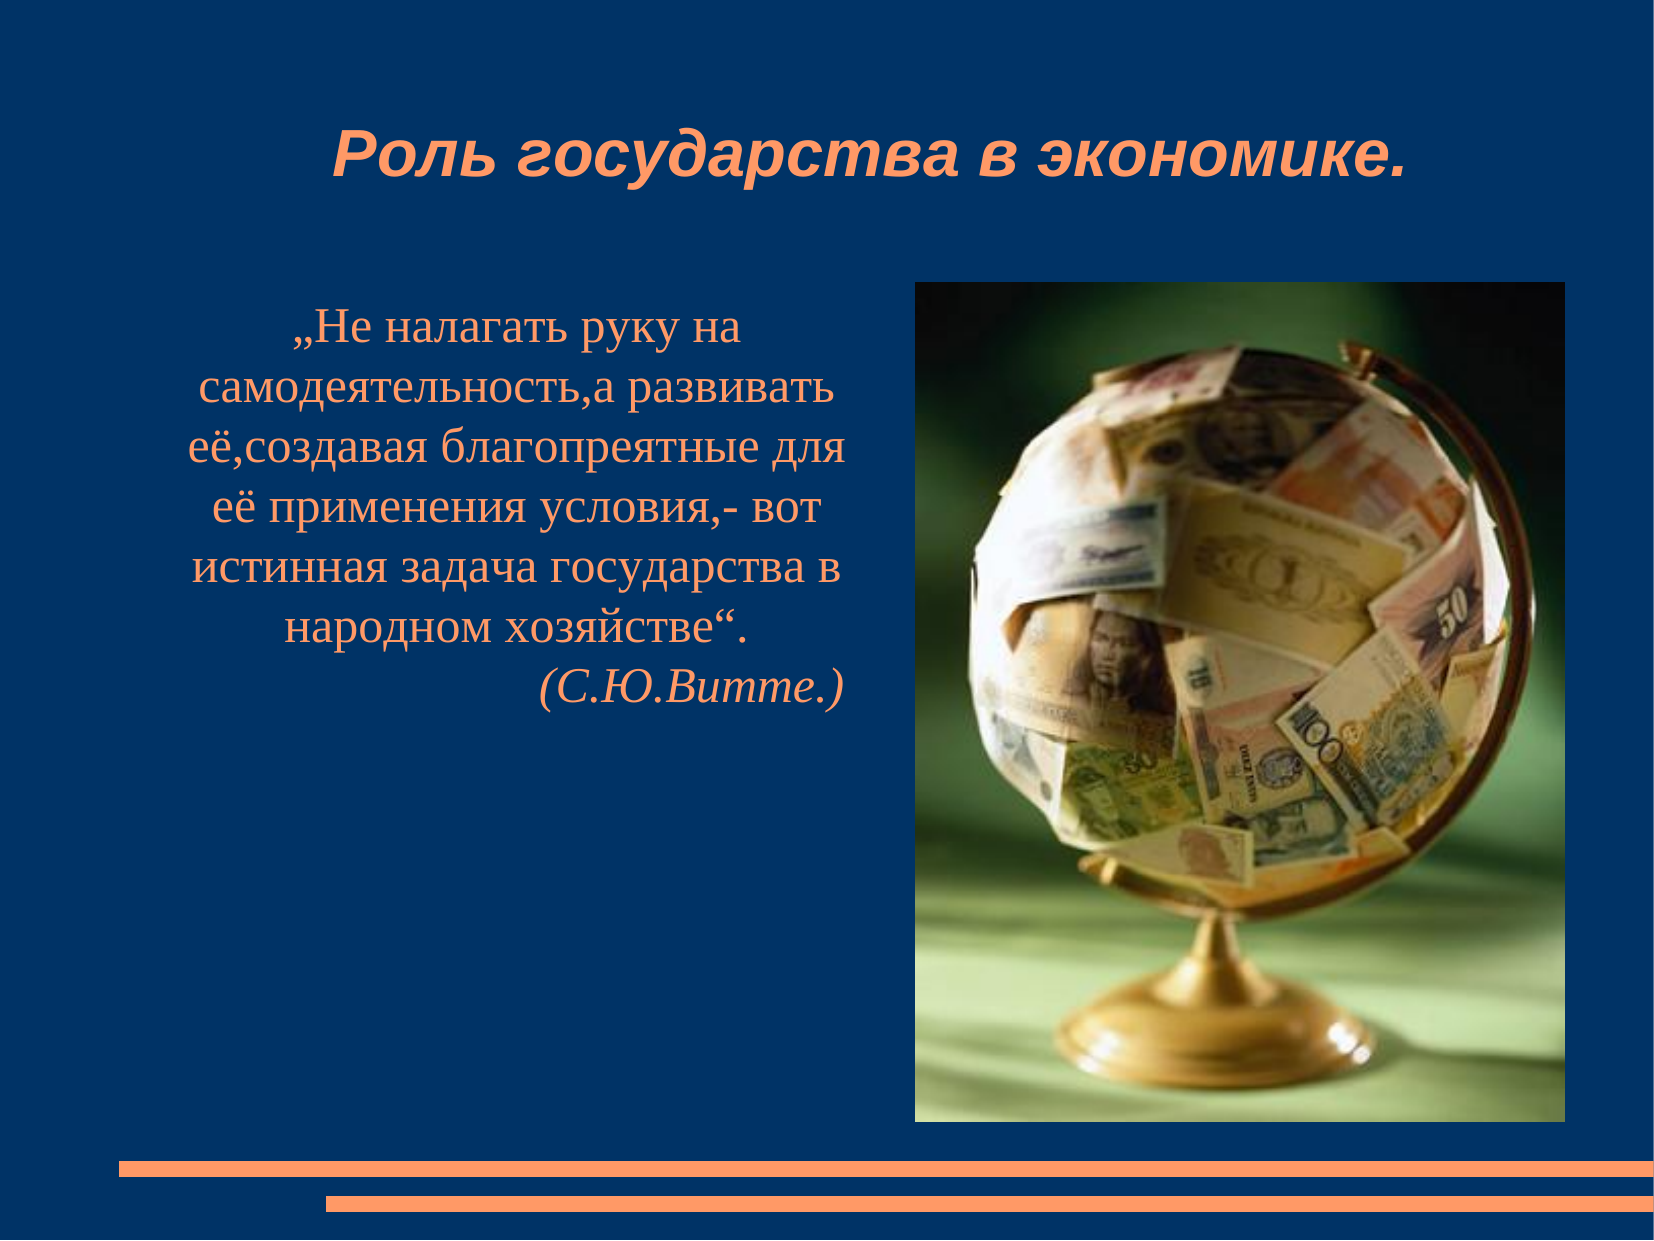

# Роль государства в экономике.
„Не налагать руку на самодеятельность,а развивать её,создавая благопреятные для её применения условия,- вот истинная задача государства в народном хозяйстве“.
 (С.Ю.Витте.)